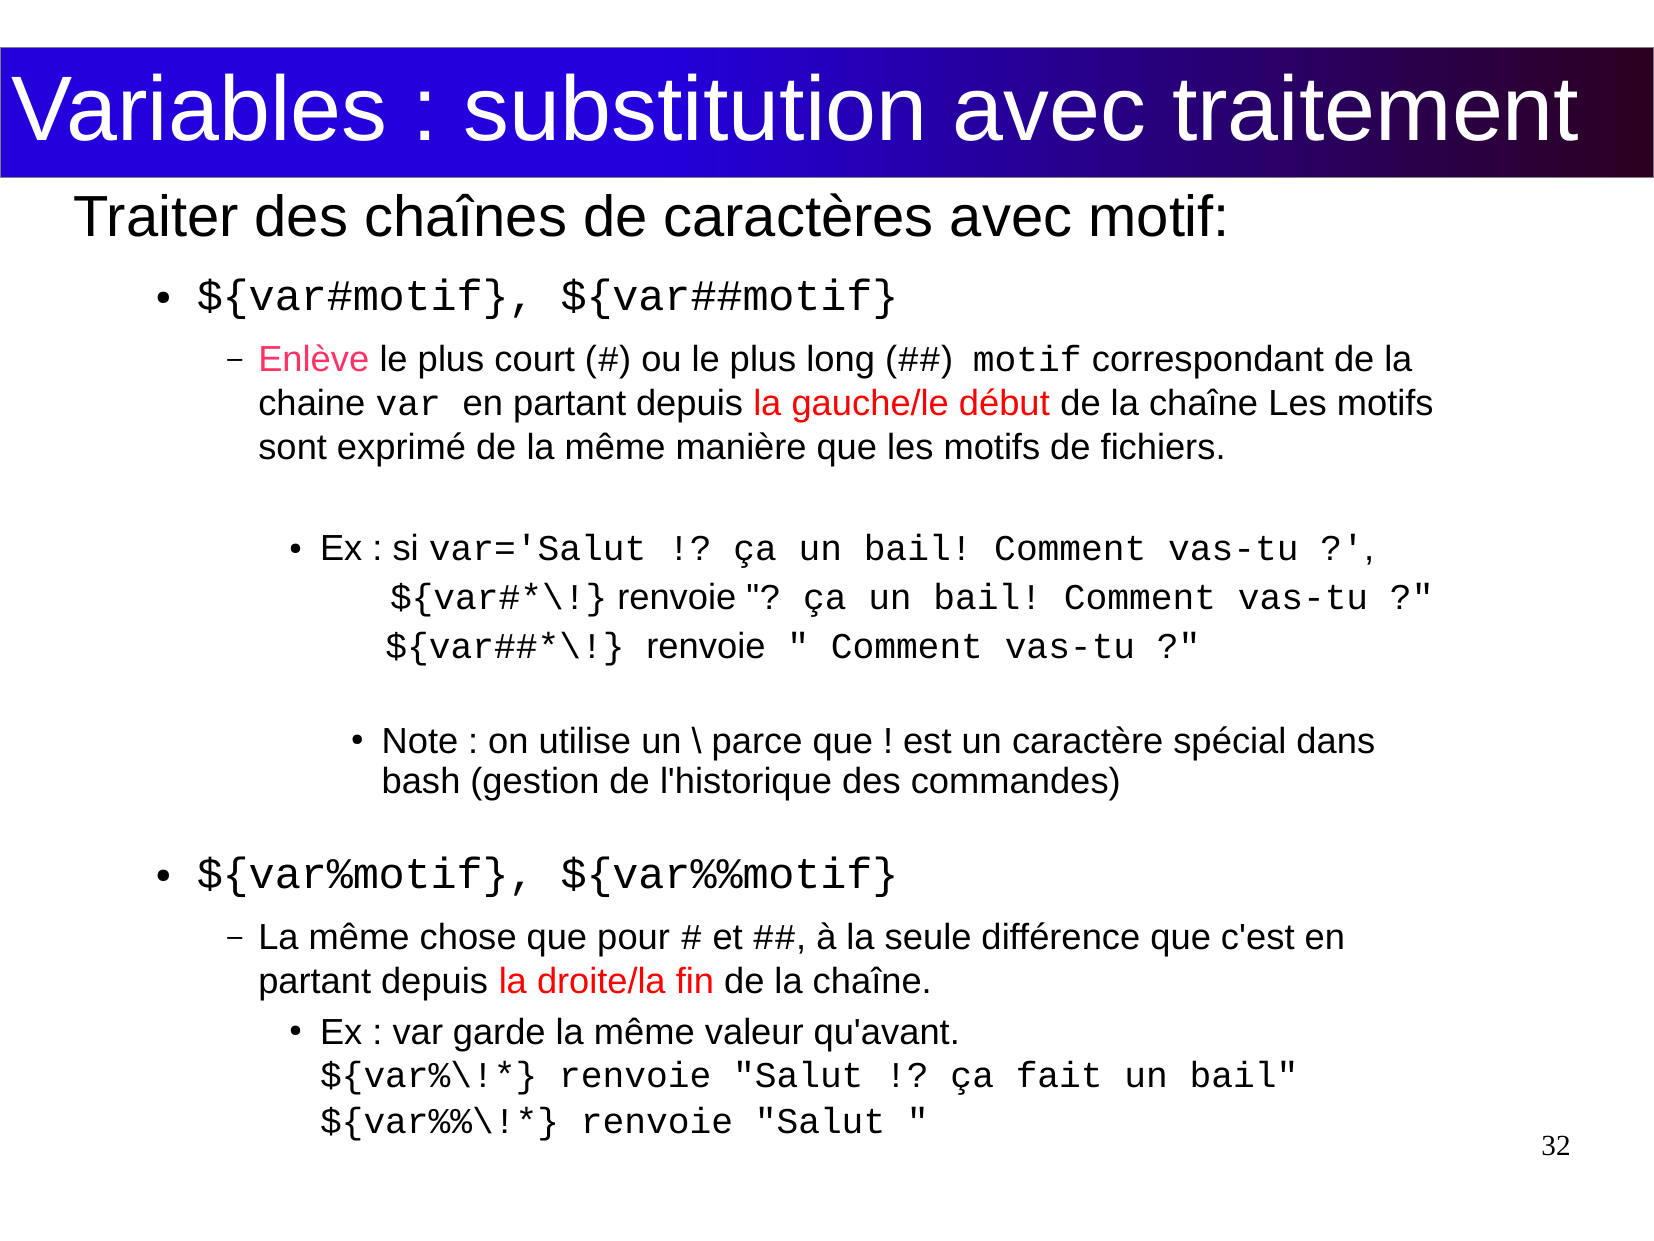

# Variables : substitution avec traitement
Traiter des chaînes de caractères avec motif:
${var#motif}, ${var##motif}
Enlève le plus court (#) ou le plus long (##) motif correspondant de la chaine var en partant depuis la gauche/le début de la chaîne Les motifs sont exprimé de la même manière que les motifs de fichiers.
Ex : si var='Salut !? ça un bail! Comment vas-tu ?',
 ${var#*\!} renvoie "? ça un bail! Comment vas-tu ?"
 ${var##*\!} renvoie " Comment vas-tu ?"
Note : on utilise un \ parce que ! est un caractère spécial dans bash (gestion de l'historique des commandes)
${var%motif}, ${var%%motif}
La même chose que pour # et ##, à la seule différence que c'est en partant depuis la droite/la fin de la chaîne.
Ex : var garde la même valeur qu'avant.
${var%\!*} renvoie "Salut !? ça fait un bail"
${var%%\!*} renvoie "Salut "
32